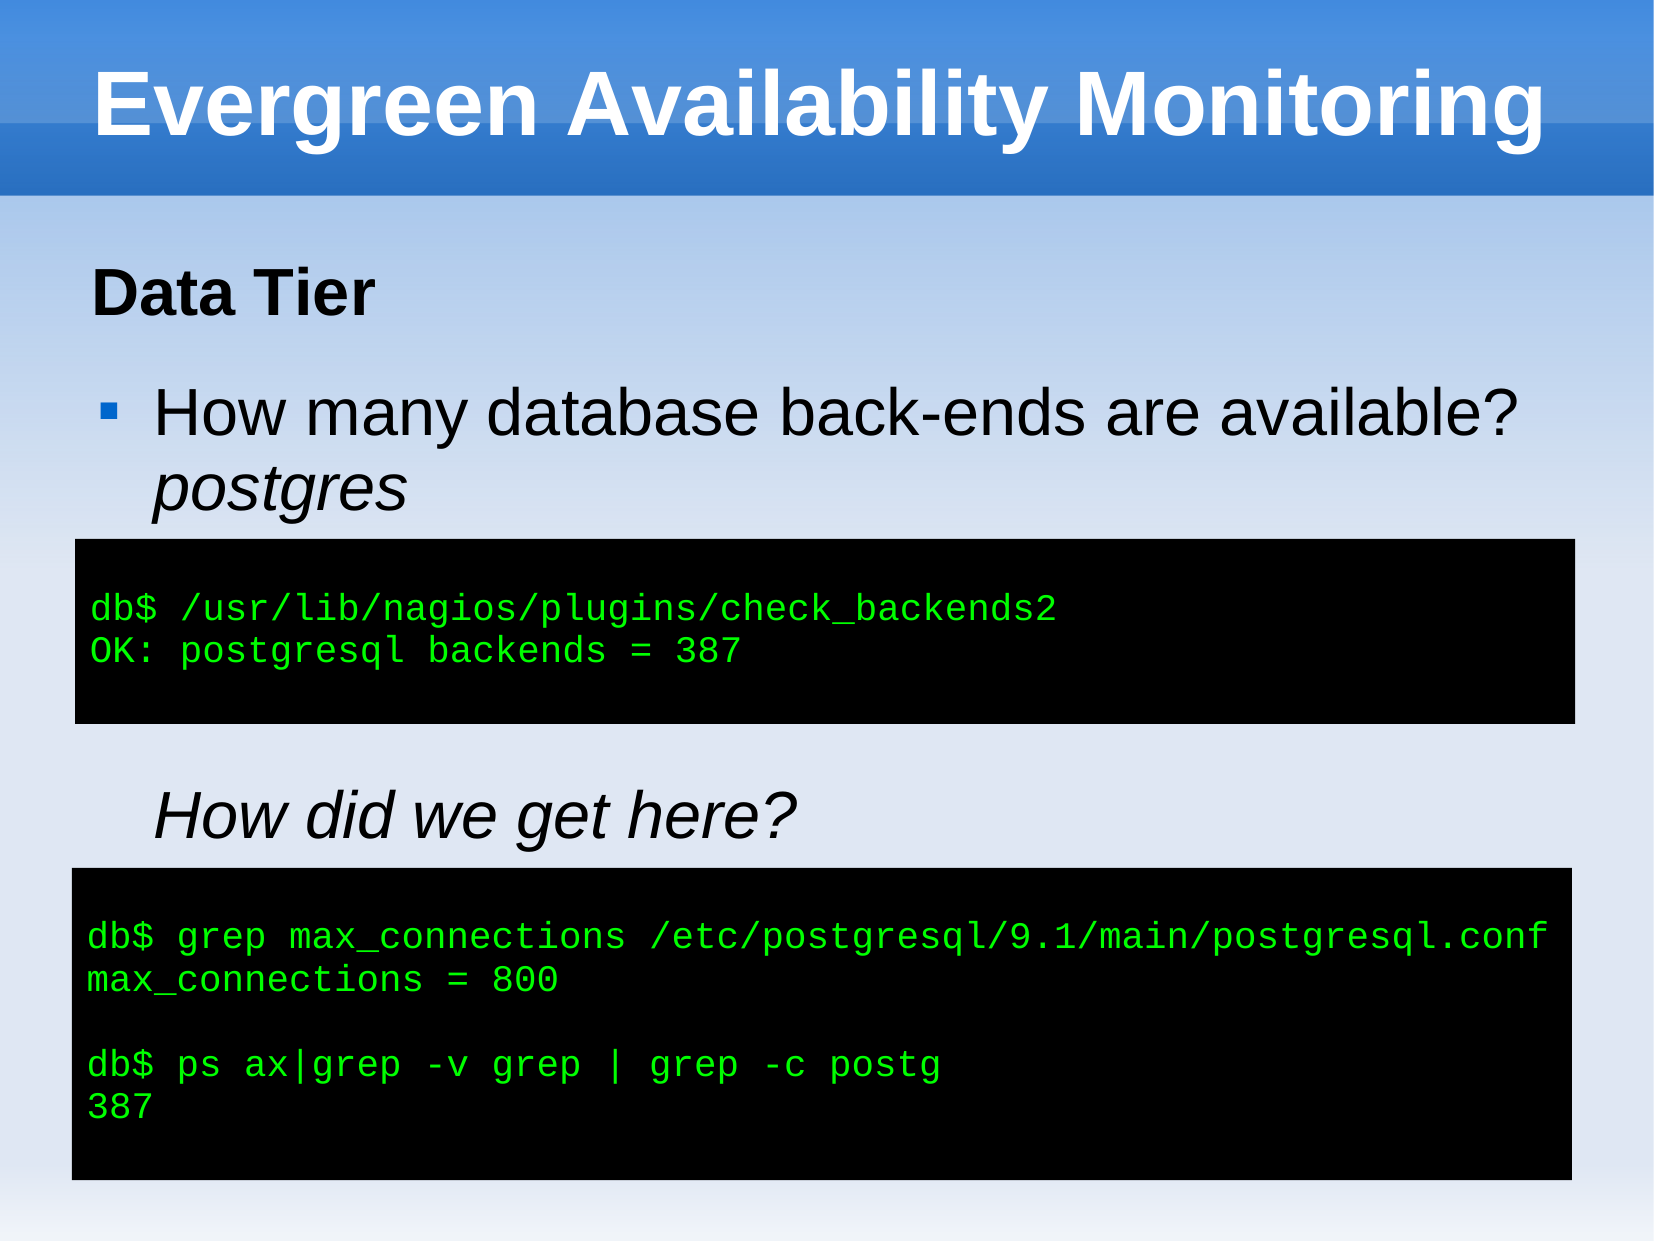

# Evergreen Availability Monitoring
Data Tier
How many database back-ends are available?
postgres
How did we get here?
db$ /usr/lib/nagios/plugins/check_backends2
OK: postgresql backends = 387
db$ grep max_connections /etc/postgresql/9.1/main/postgresql.conf
max_connections = 800
db$ ps ax|grep -v grep | grep -c postg
387